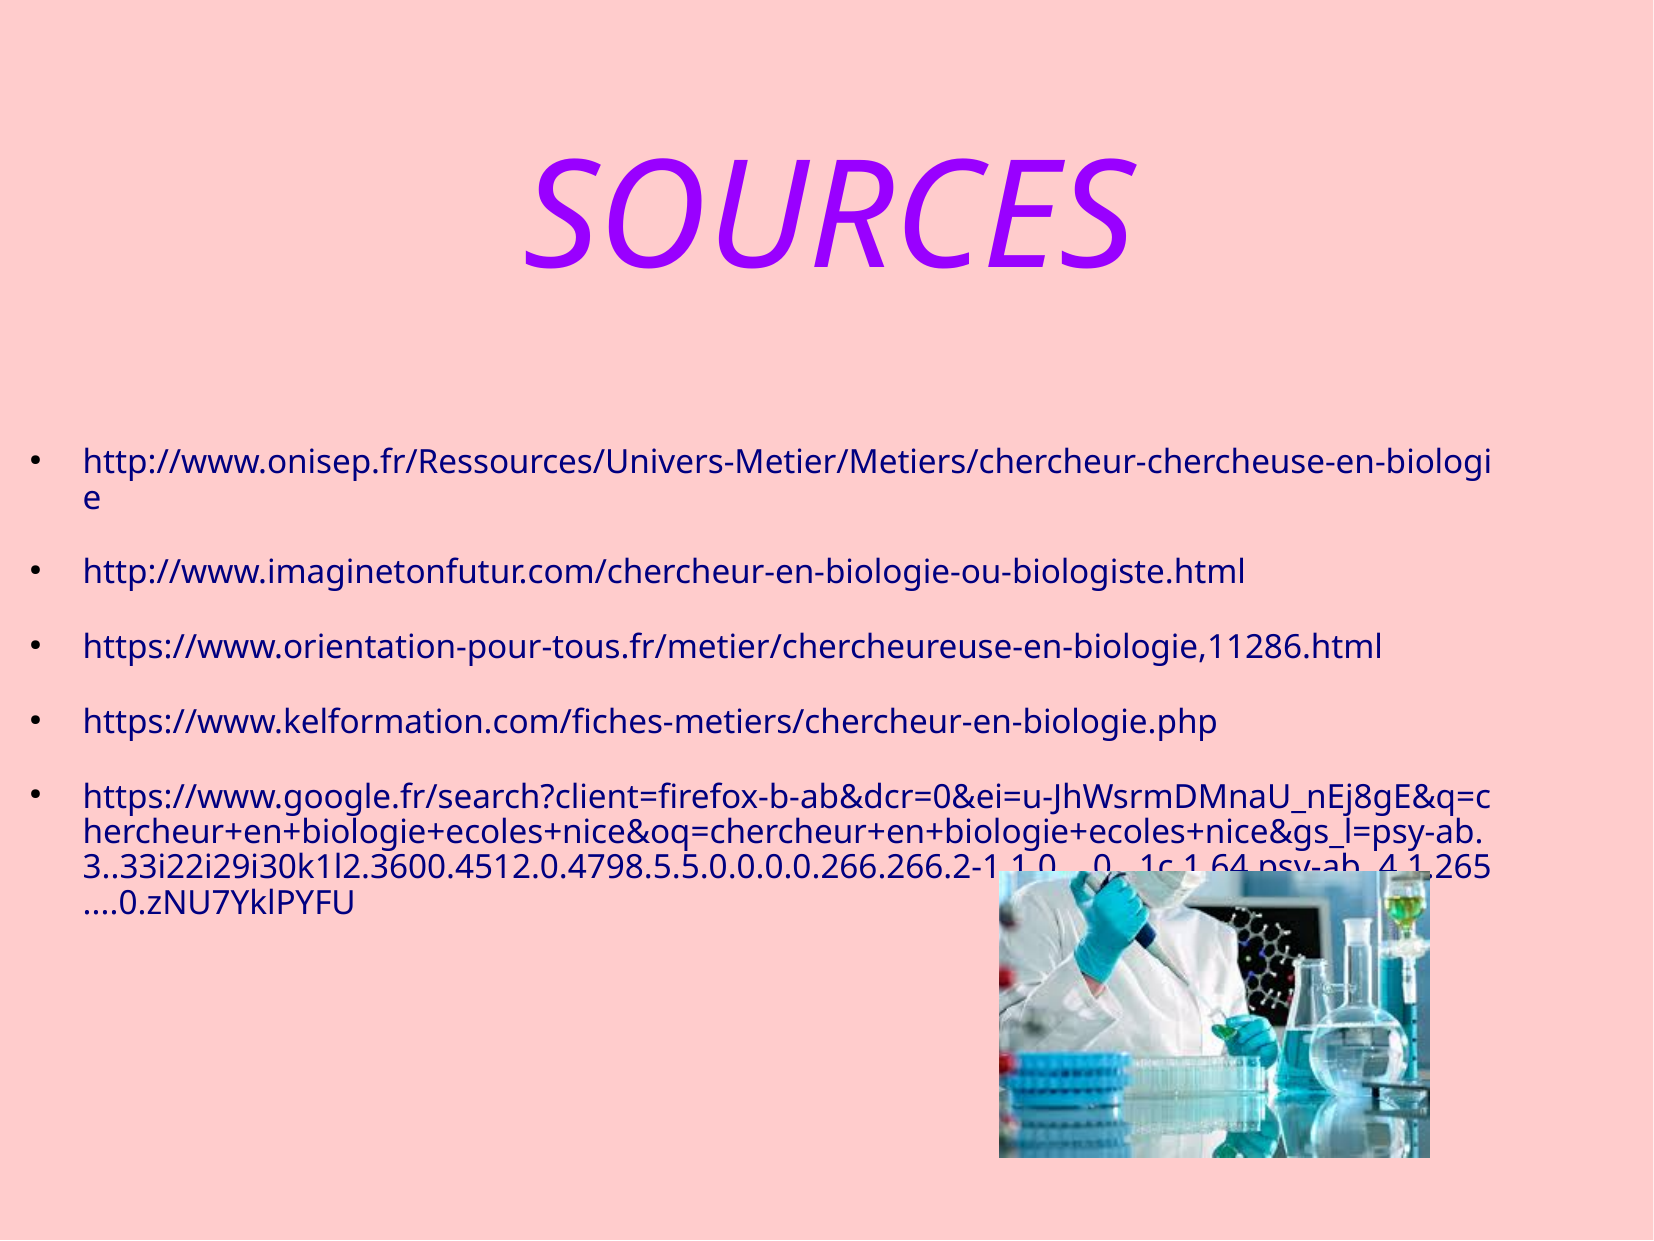

SOURCES
# http://www.onisep.fr/Ressources/Univers-Metier/Metiers/chercheur-chercheuse-en-biologie
http://www.imaginetonfutur.com/chercheur-en-biologie-ou-biologiste.html
https://www.orientation-pour-tous.fr/metier/chercheureuse-en-biologie,11286.html
https://www.kelformation.com/fiches-metiers/chercheur-en-biologie.php
https://www.google.fr/search?client=firefox-b-ab&dcr=0&ei=u-JhWsrmDMnaU_nEj8gE&q=chercheur+en+biologie+ecoles+nice&oq=chercheur+en+biologie+ecoles+nice&gs_l=psy-ab.3..33i22i29i30k1l2.3600.4512.0.4798.5.5.0.0.0.0.266.266.2-1.1.0....0...1c.1.64.psy-ab..4.1.265....0.zNU7YklPYFU